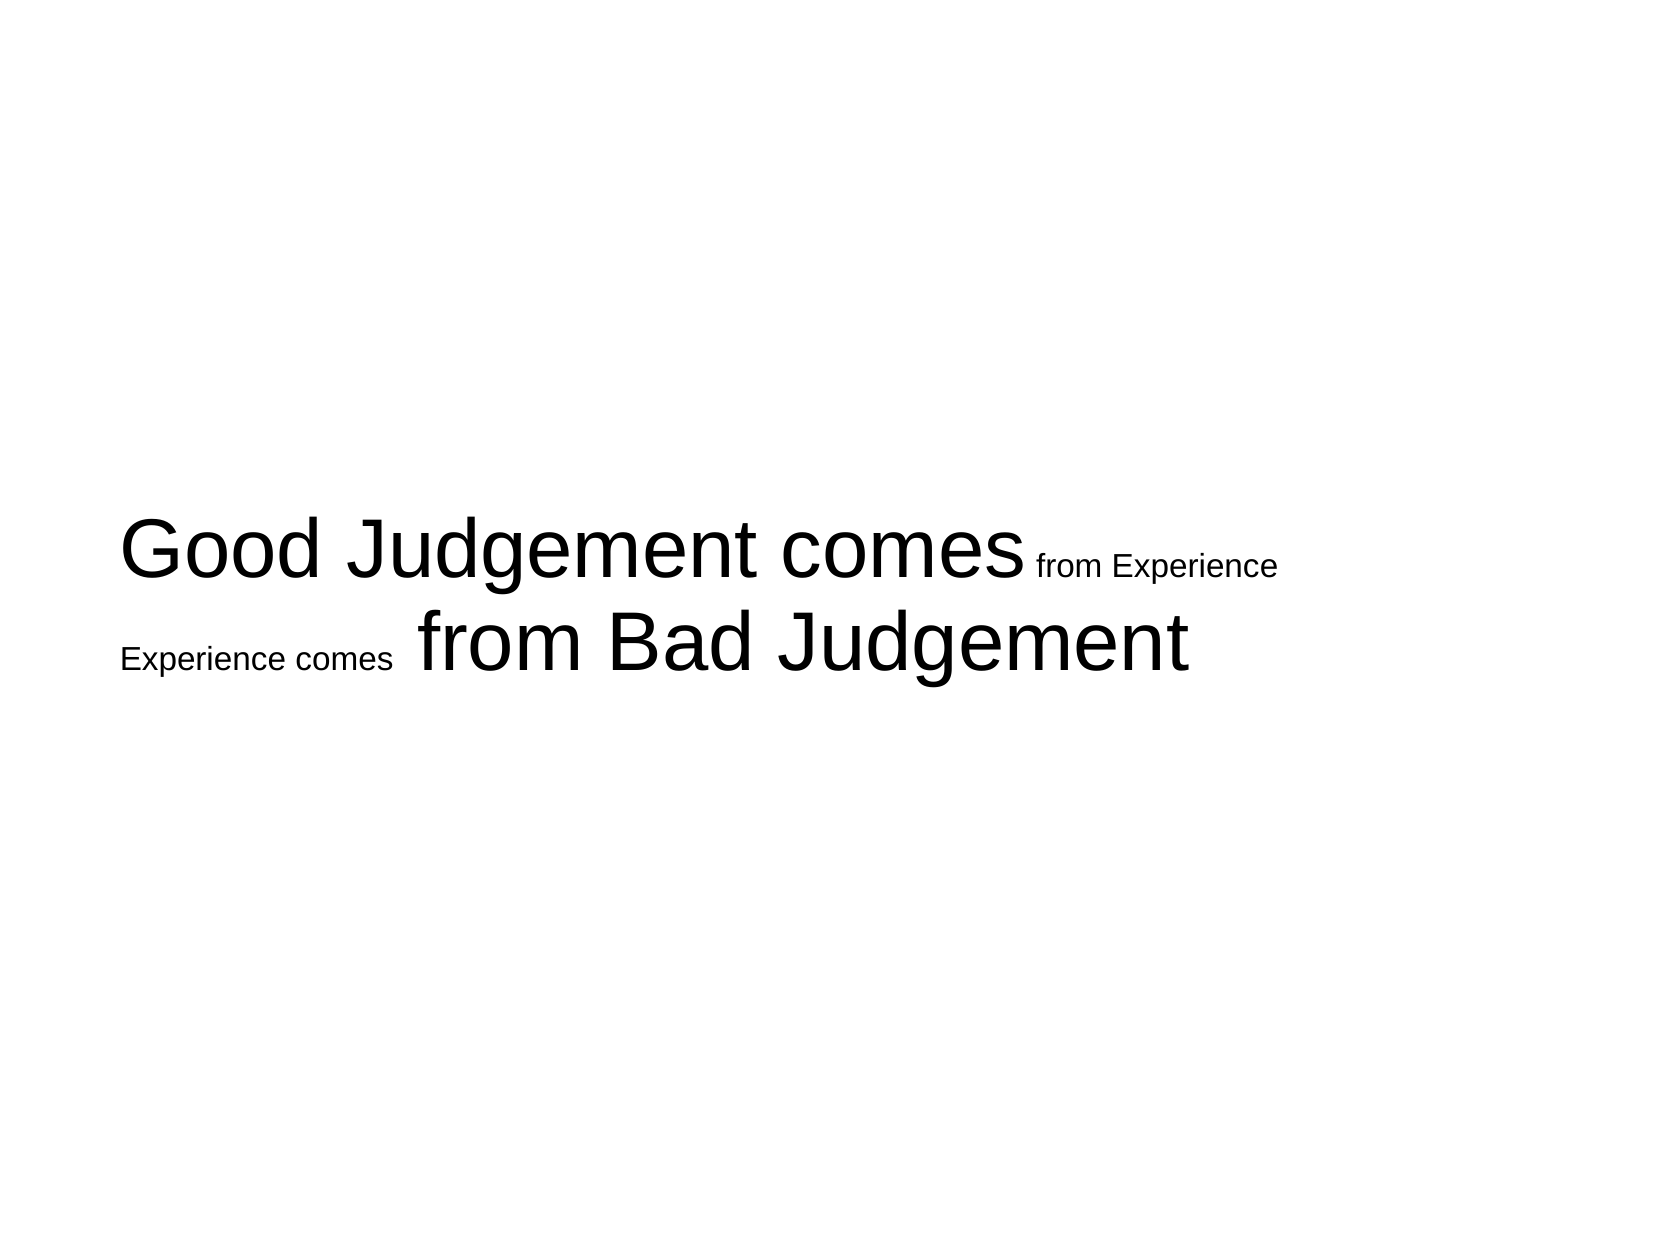

Good Judgement comes from Experience
Experience comes from Bad Judgement